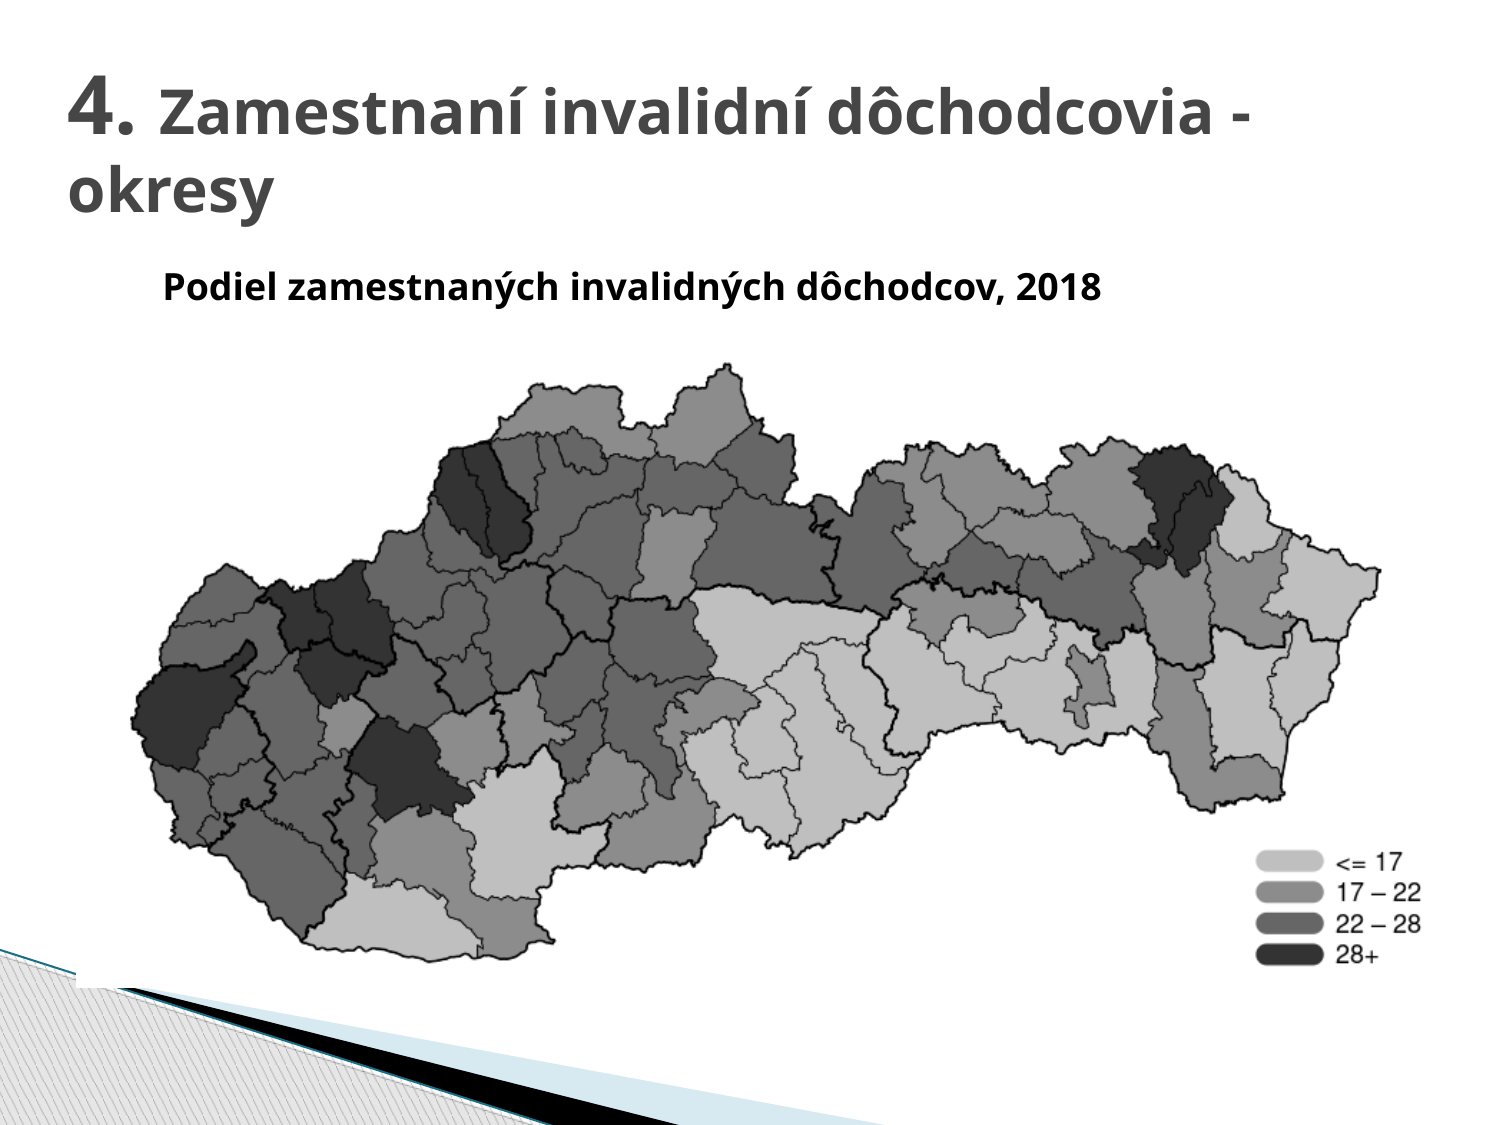

# 4. Zamestnaní invalidní dôchodcovia - okresy
Podiel zamestnaných invalidných dôchodcov, 2018